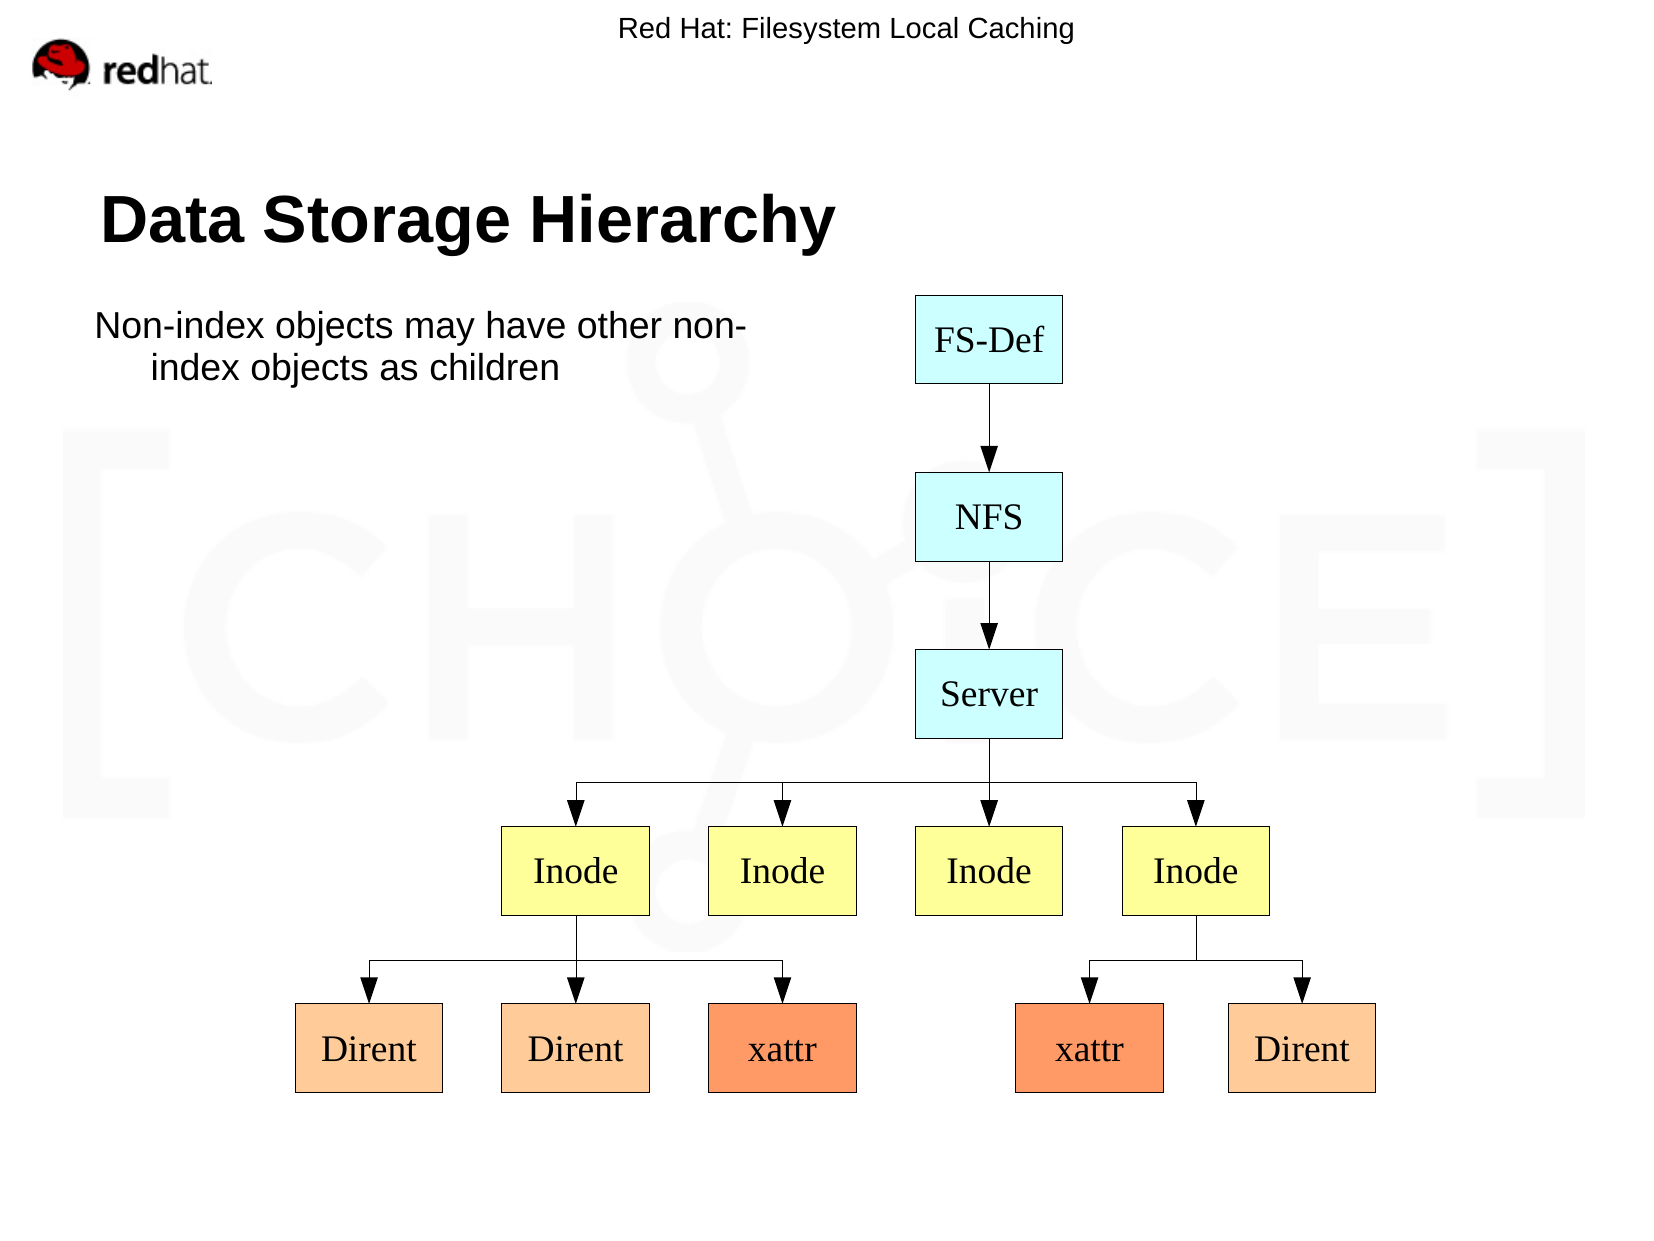

# Data Storage Hierarchy
FS-Def
Non-index objects may have other non-index objects as children
NFS
Server
Inode
Inode
Inode
Inode
Dirent
Dirent
xattr
xattr
Dirent